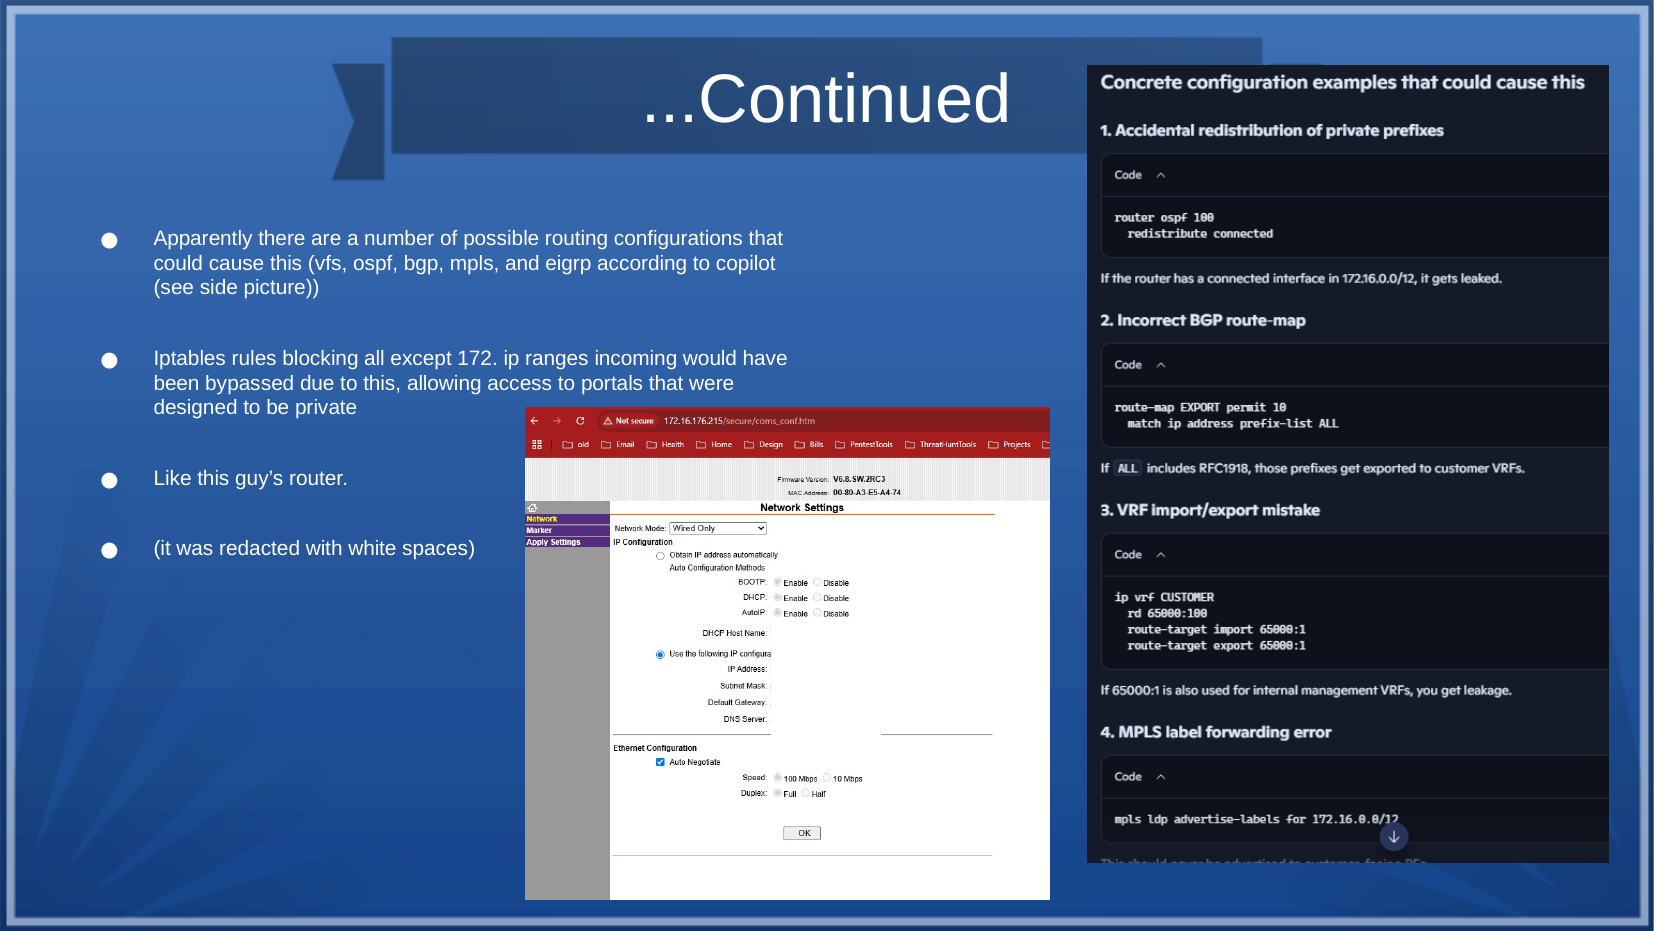

# ...Continued
Apparently there are a number of possible routing configurations that could cause this (vfs, ospf, bgp, mpls, and eigrp according to copilot (see side picture))
Iptables rules blocking all except 172. ip ranges incoming would have been bypassed due to this, allowing access to portals that were designed to be private
Like this guy’s router.
(it was redacted with white spaces)